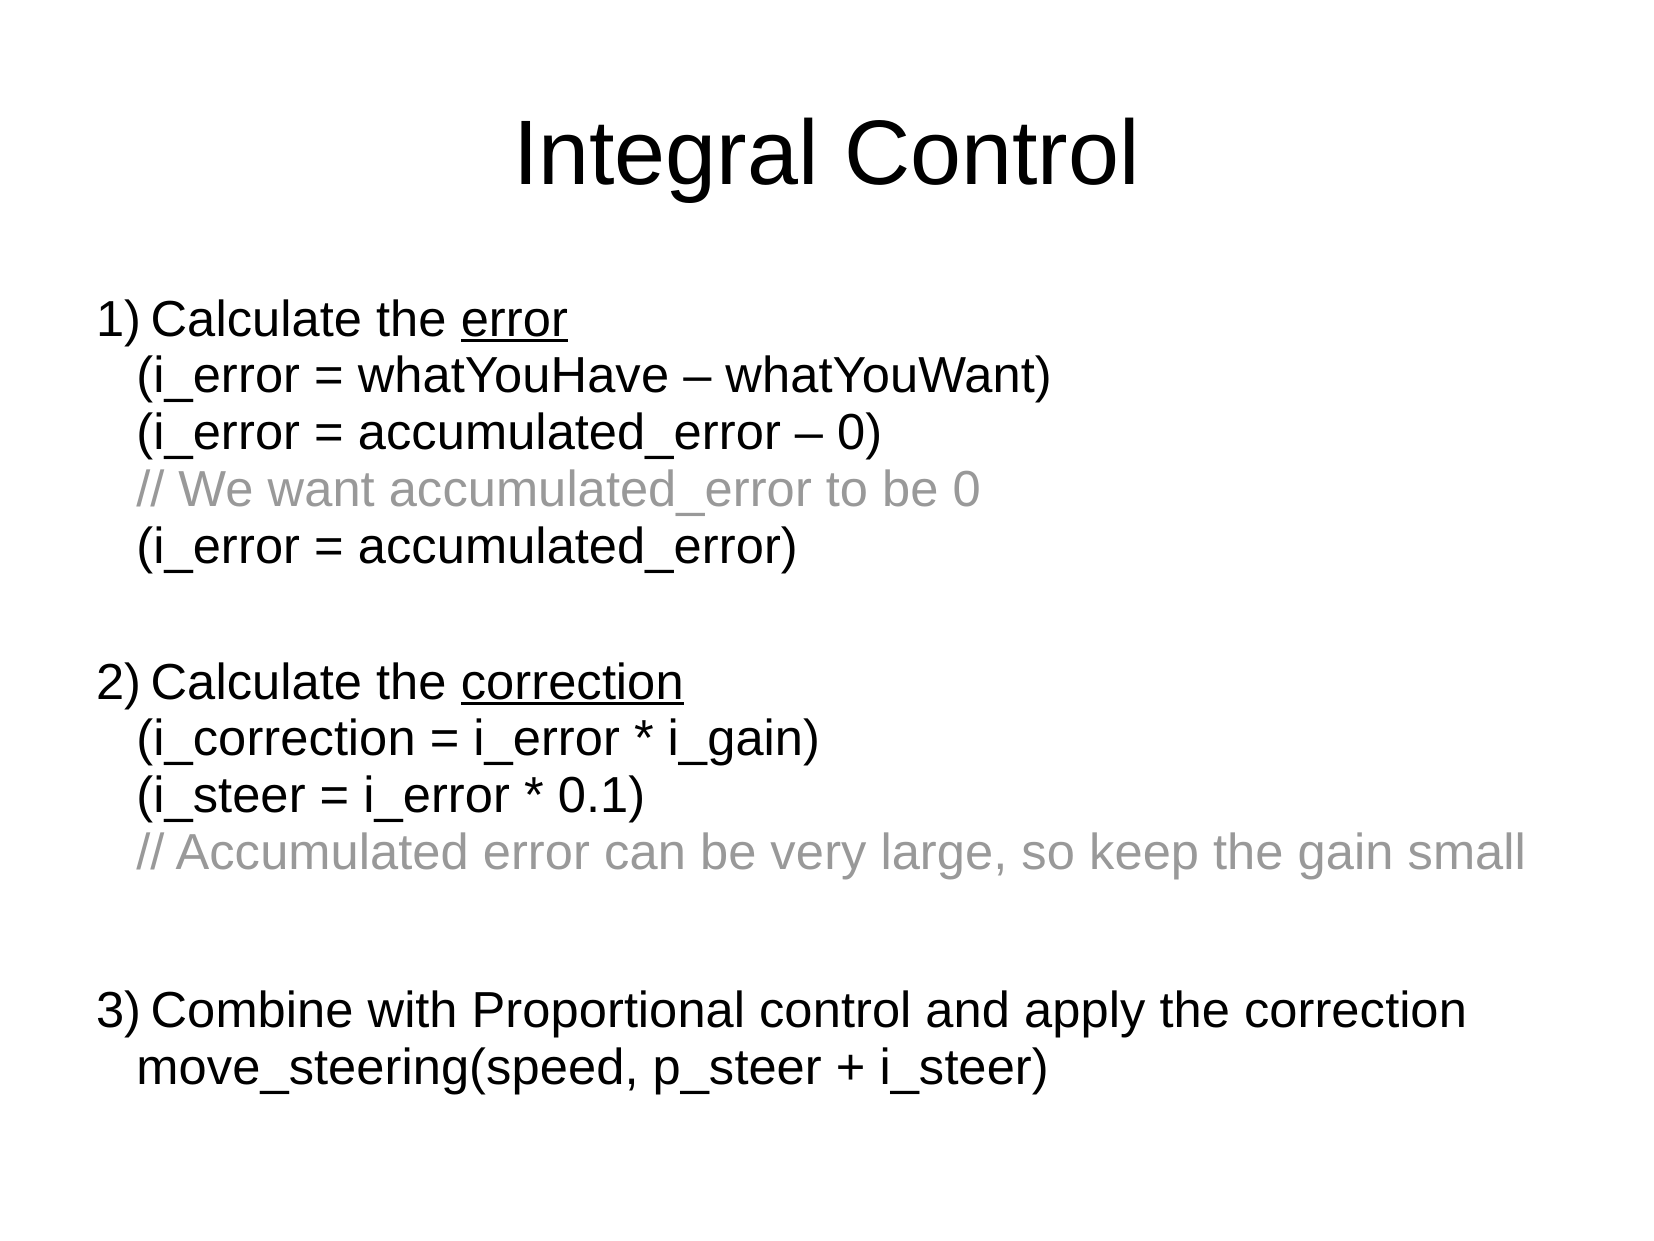

# Integral Control
 Calculate the error
(i_error = whatYouHave – whatYouWant)
(i_error = accumulated_error – 0)
// We want accumulated_error to be 0
(i_error = accumulated_error)
 Calculate the correction
(i_correction = i_error * i_gain)
(i_steer = i_error * 0.1)
// Accumulated error can be very large, so keep the gain small
 Combine with Proportional control and apply the correction
move_steering(speed, p_steer + i_steer)